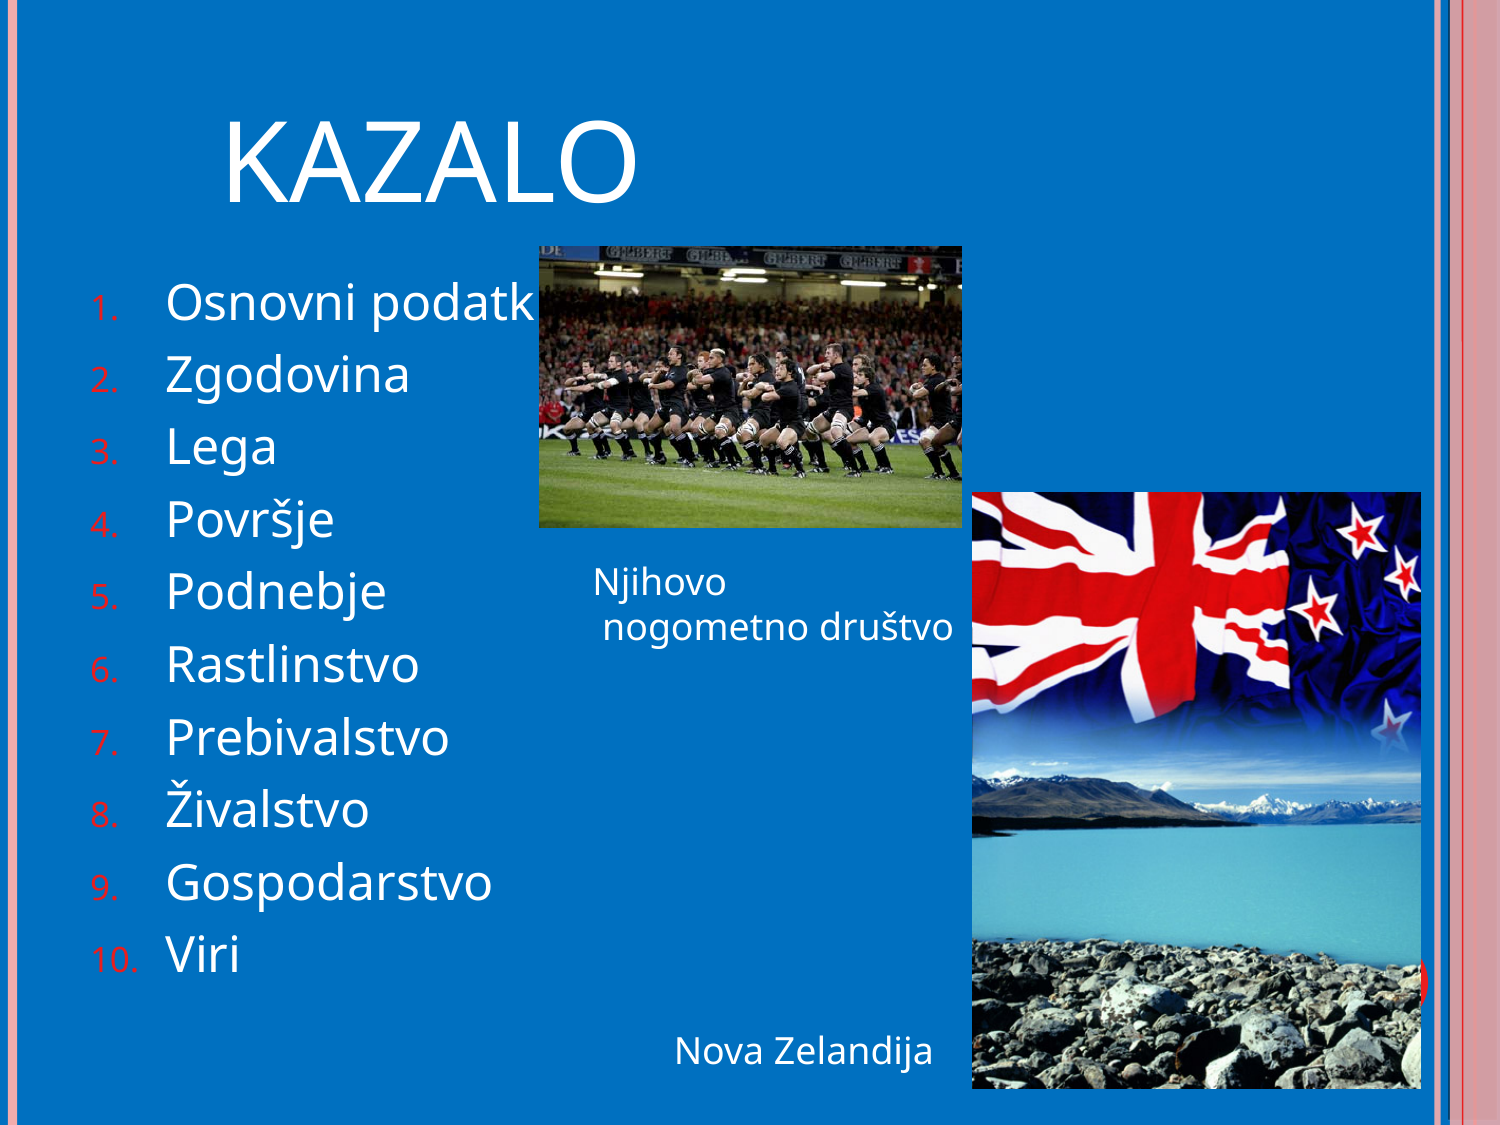

# kazalo
Osnovni podatki
Zgodovina
Lega
Površje
Podnebje
Rastlinstvo
Prebivalstvo
Živalstvo
Gospodarstvo
Viri
Njihovo
 nogometno društvo
Nova Zelandija